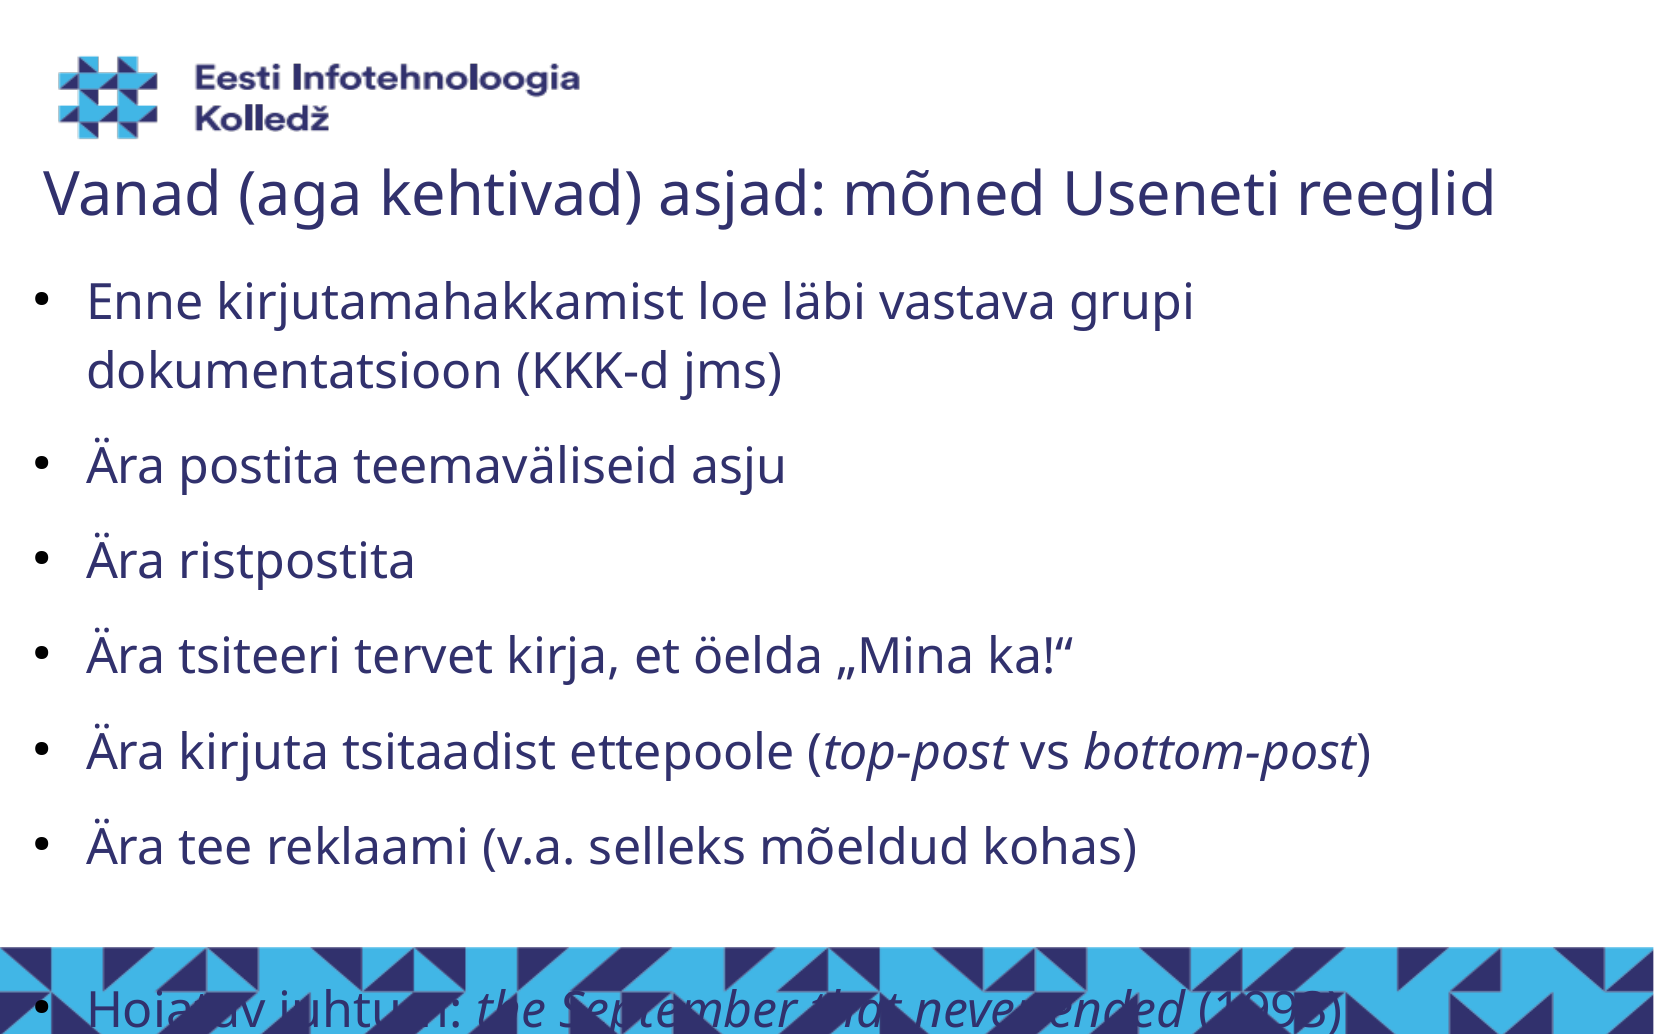

# Vanad (aga kehtivad) asjad: mõned Useneti reeglid
Enne kirjutamahakkamist loe läbi vastava grupi dokumentatsioon (KKK-d jms)
Ära postita teemaväliseid asju
Ära ristpostita
Ära tsiteeri tervet kirja, et öelda „Mina ka!“
Ära kirjuta tsitaadist ettepoole (top-post vs bottom-post)
Ära tee reklaami (v.a. selleks mõeldud kohas)
Hoiatav juhtum: the September that never ended (1993)